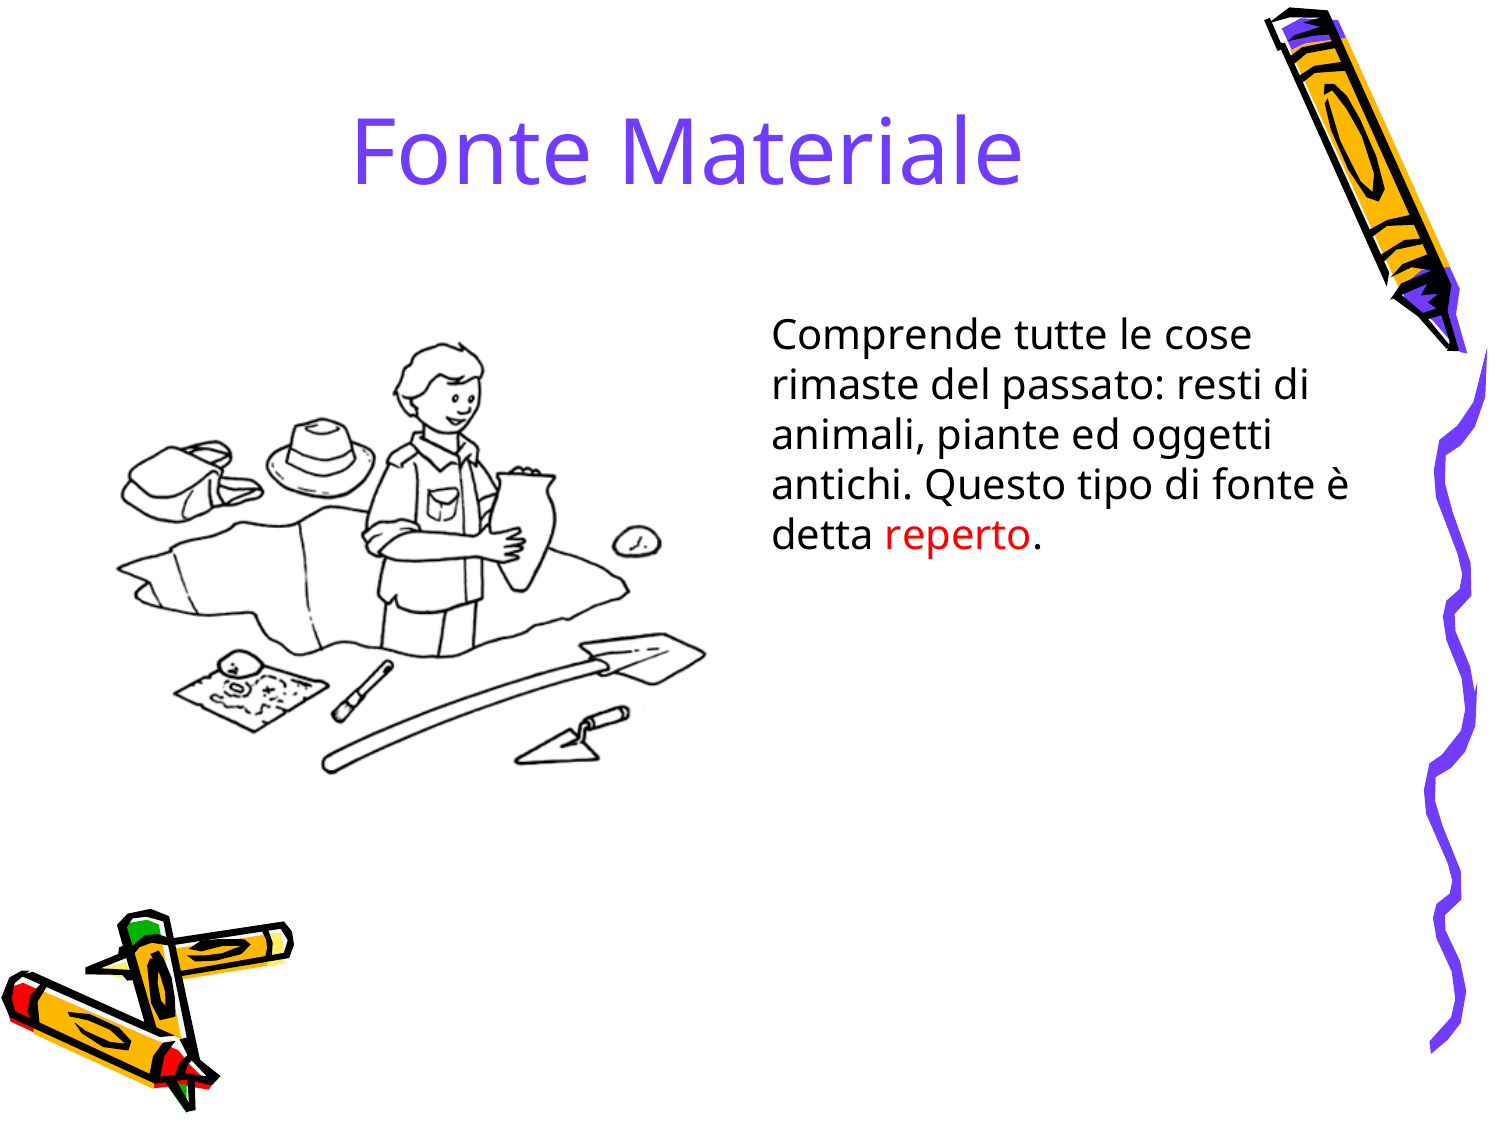

# Fonte Materiale
Comprende tutte le cose rimaste del passato: resti di animali, piante ed oggetti antichi. Questo tipo di fonte è detta reperto.